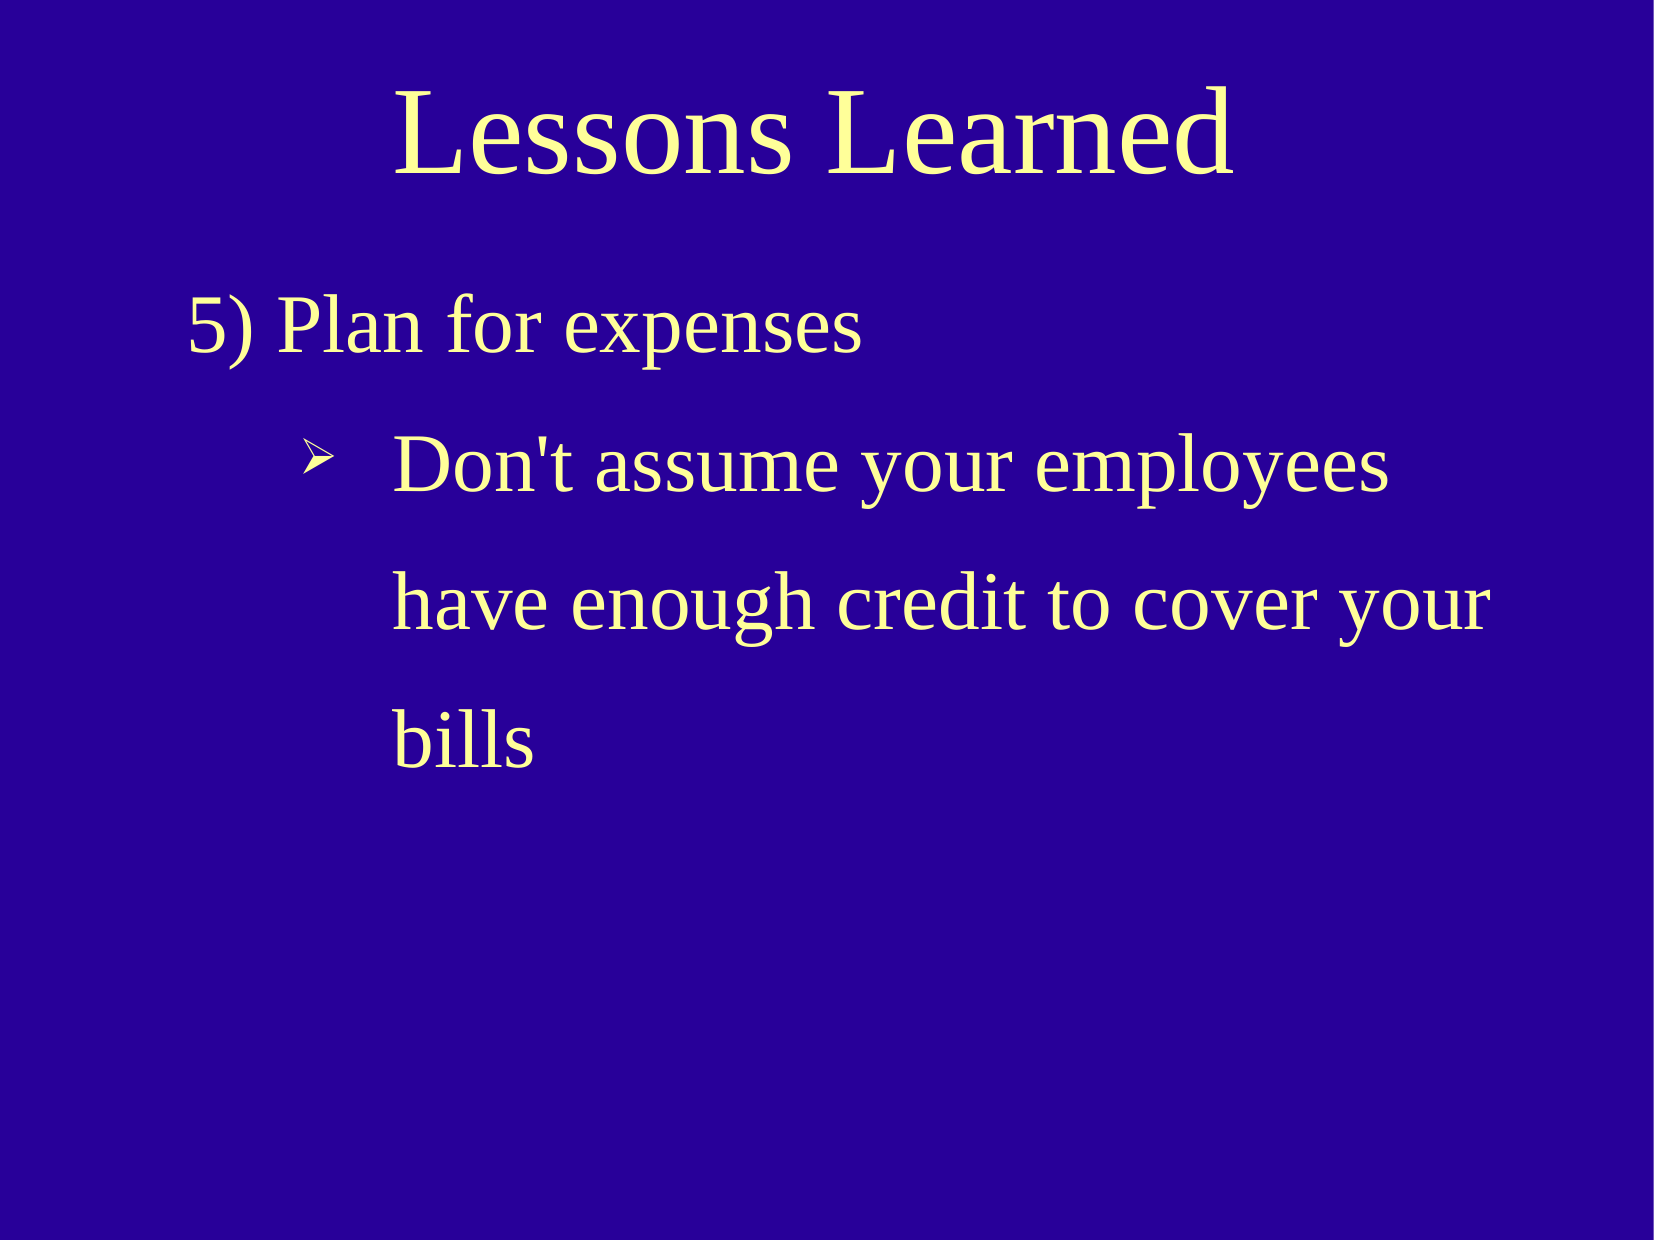

# Lessons Learned
5) Plan for expenses
Don't assume your employees have enough credit to cover your bills